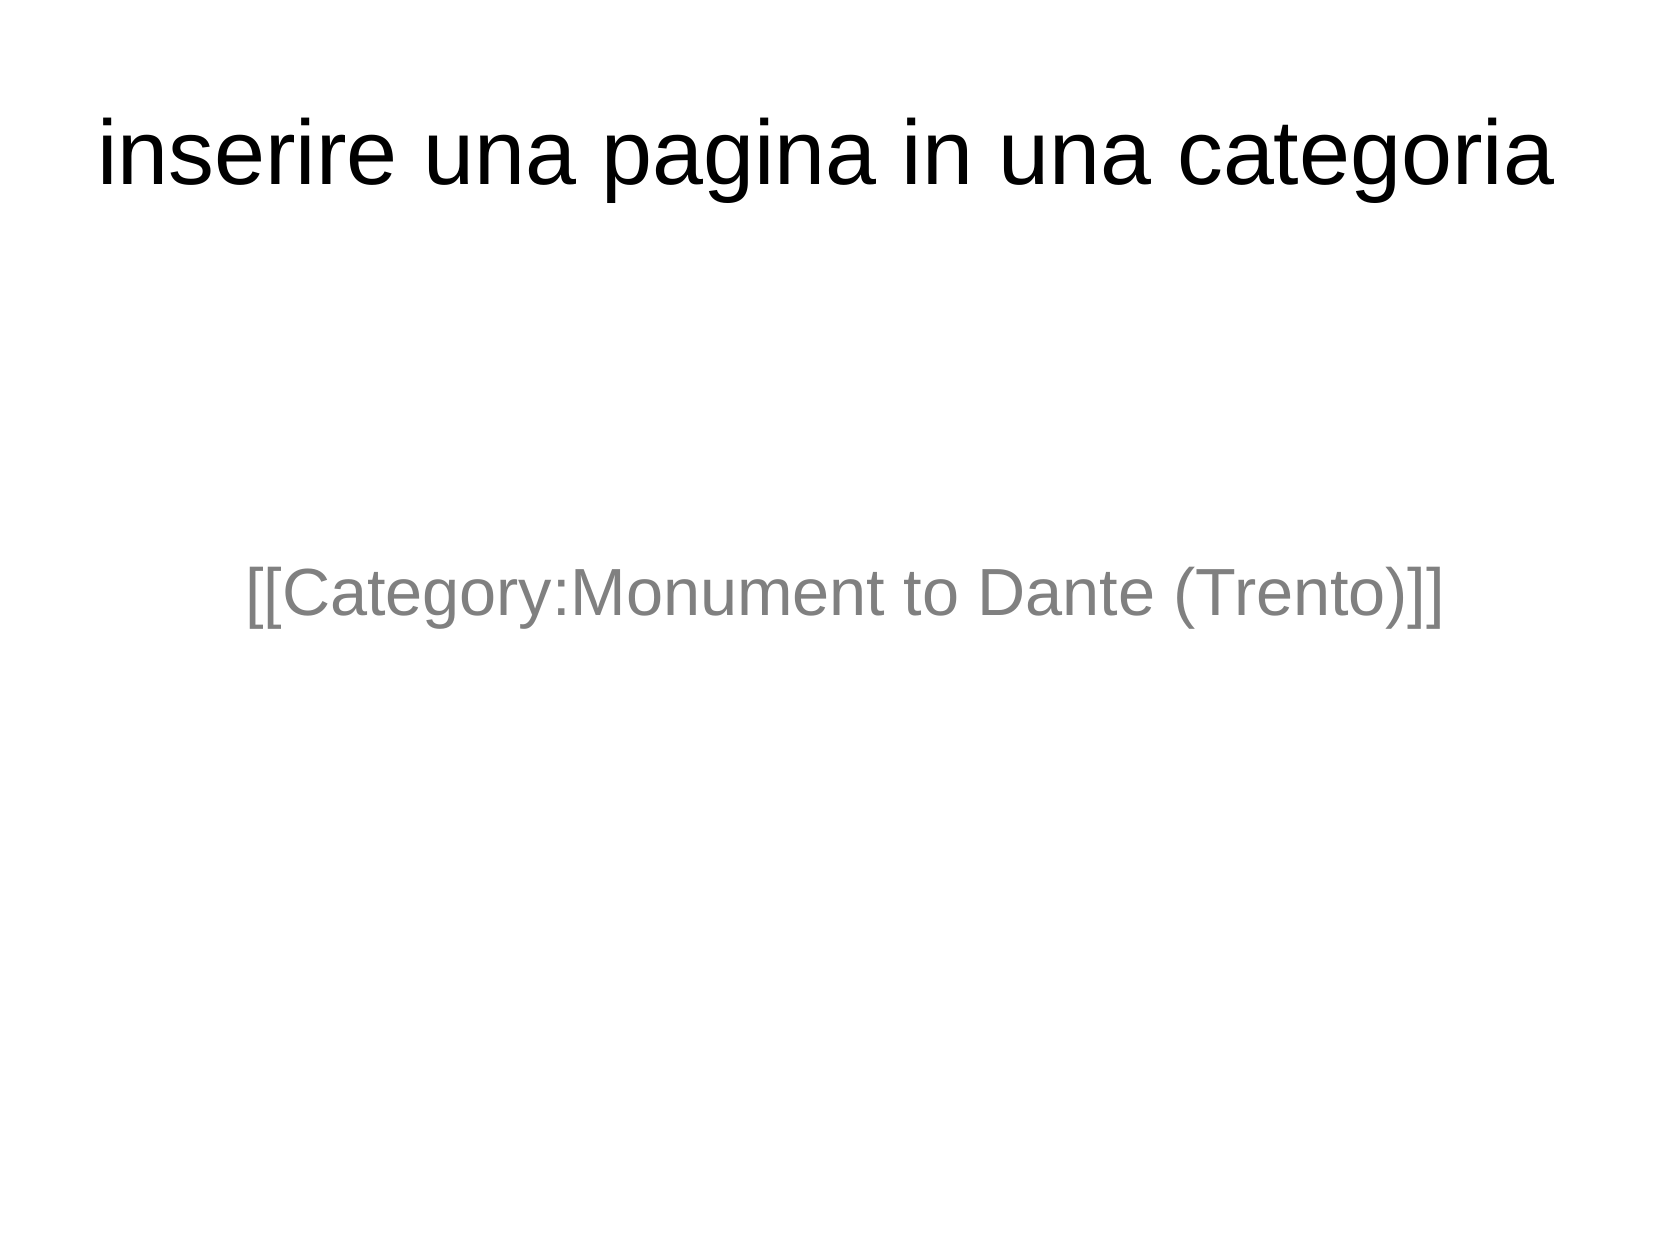

# inserire una pagina in una categoria
[[Category:Monument to Dante (Trento)]]